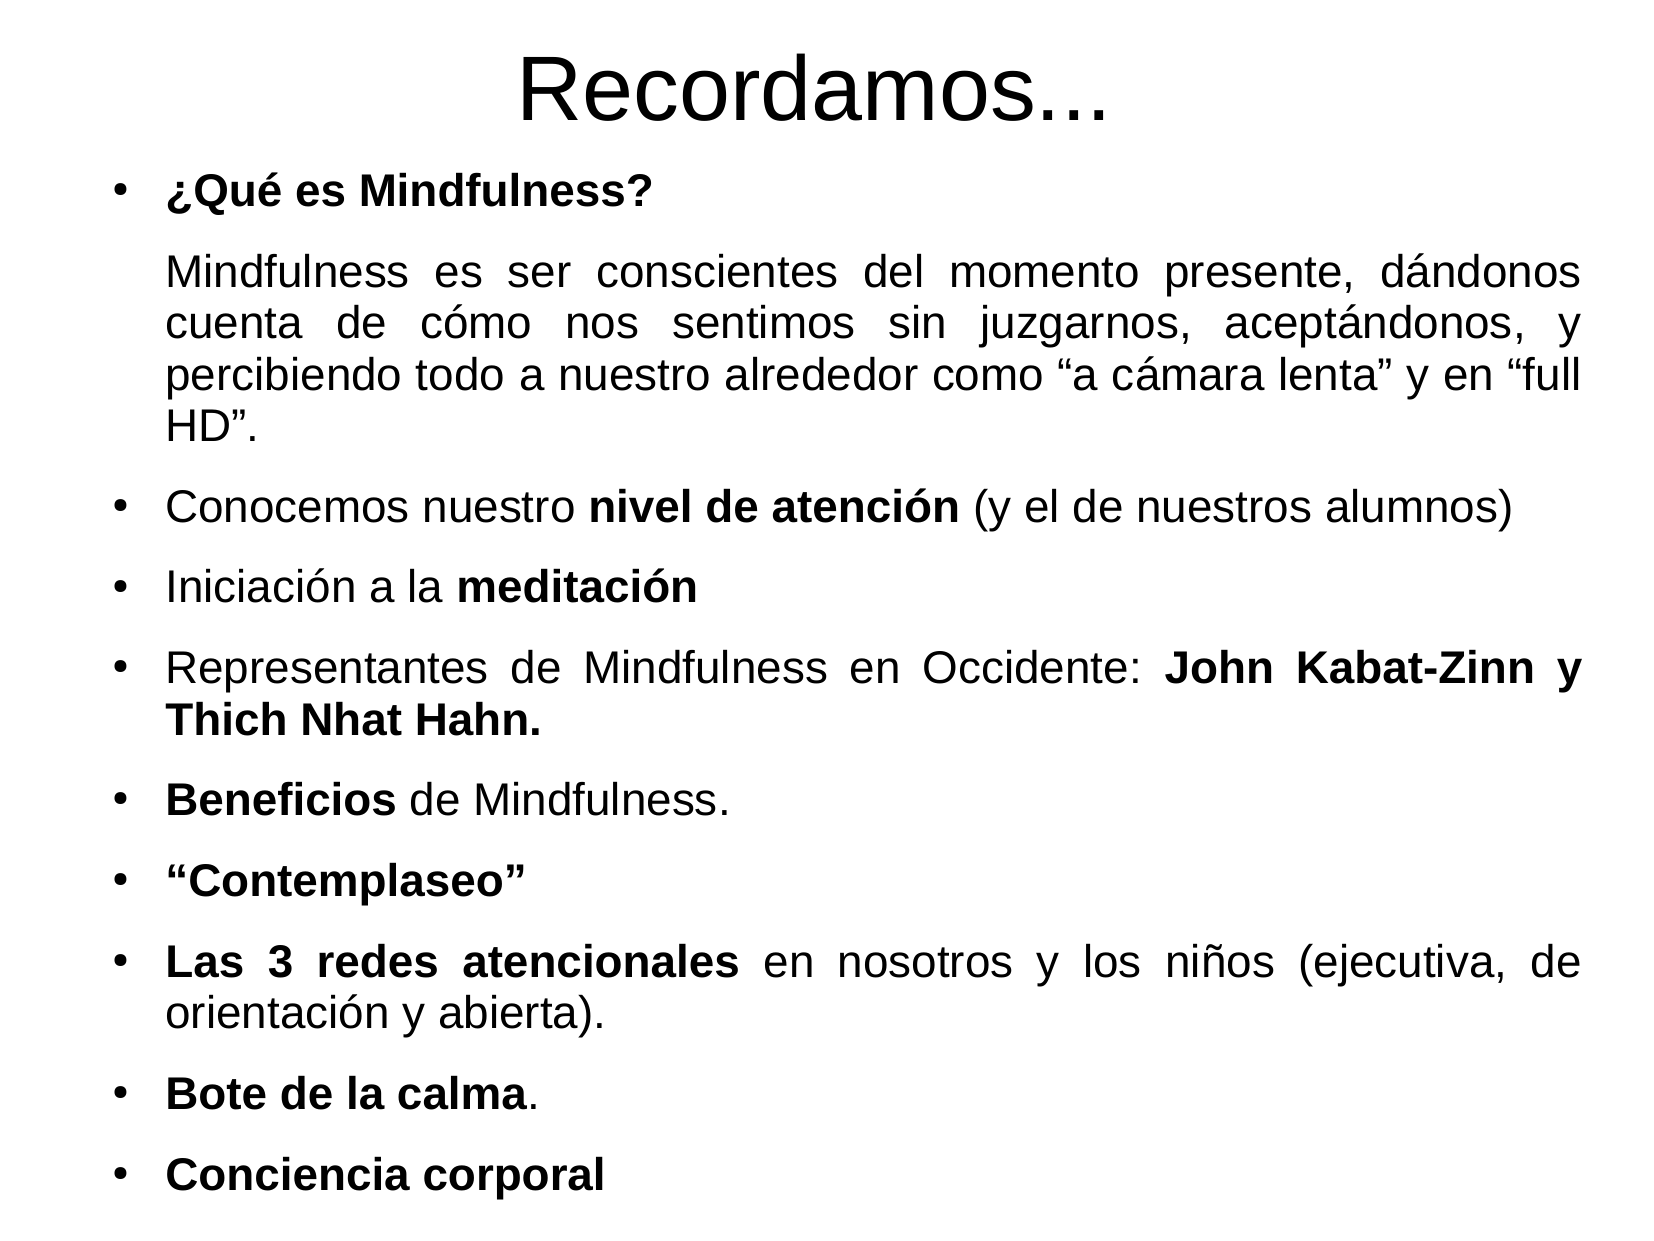

# Recordamos...
¿Qué es Mindfulness?
Mindfulness es ser conscientes del momento presente, dándonos cuenta de cómo nos sentimos sin juzgarnos, aceptándonos, y percibiendo todo a nuestro alrededor como “a cámara lenta” y en “full HD”.
Conocemos nuestro nivel de atención (y el de nuestros alumnos)
Iniciación a la meditación
Representantes de Mindfulness en Occidente: John Kabat-Zinn y Thich Nhat Hahn.
Beneficios de Mindfulness.
“Contemplaseo”
Las 3 redes atencionales en nosotros y los niños (ejecutiva, de orientación y abierta).
Bote de la calma.
Conciencia corporal